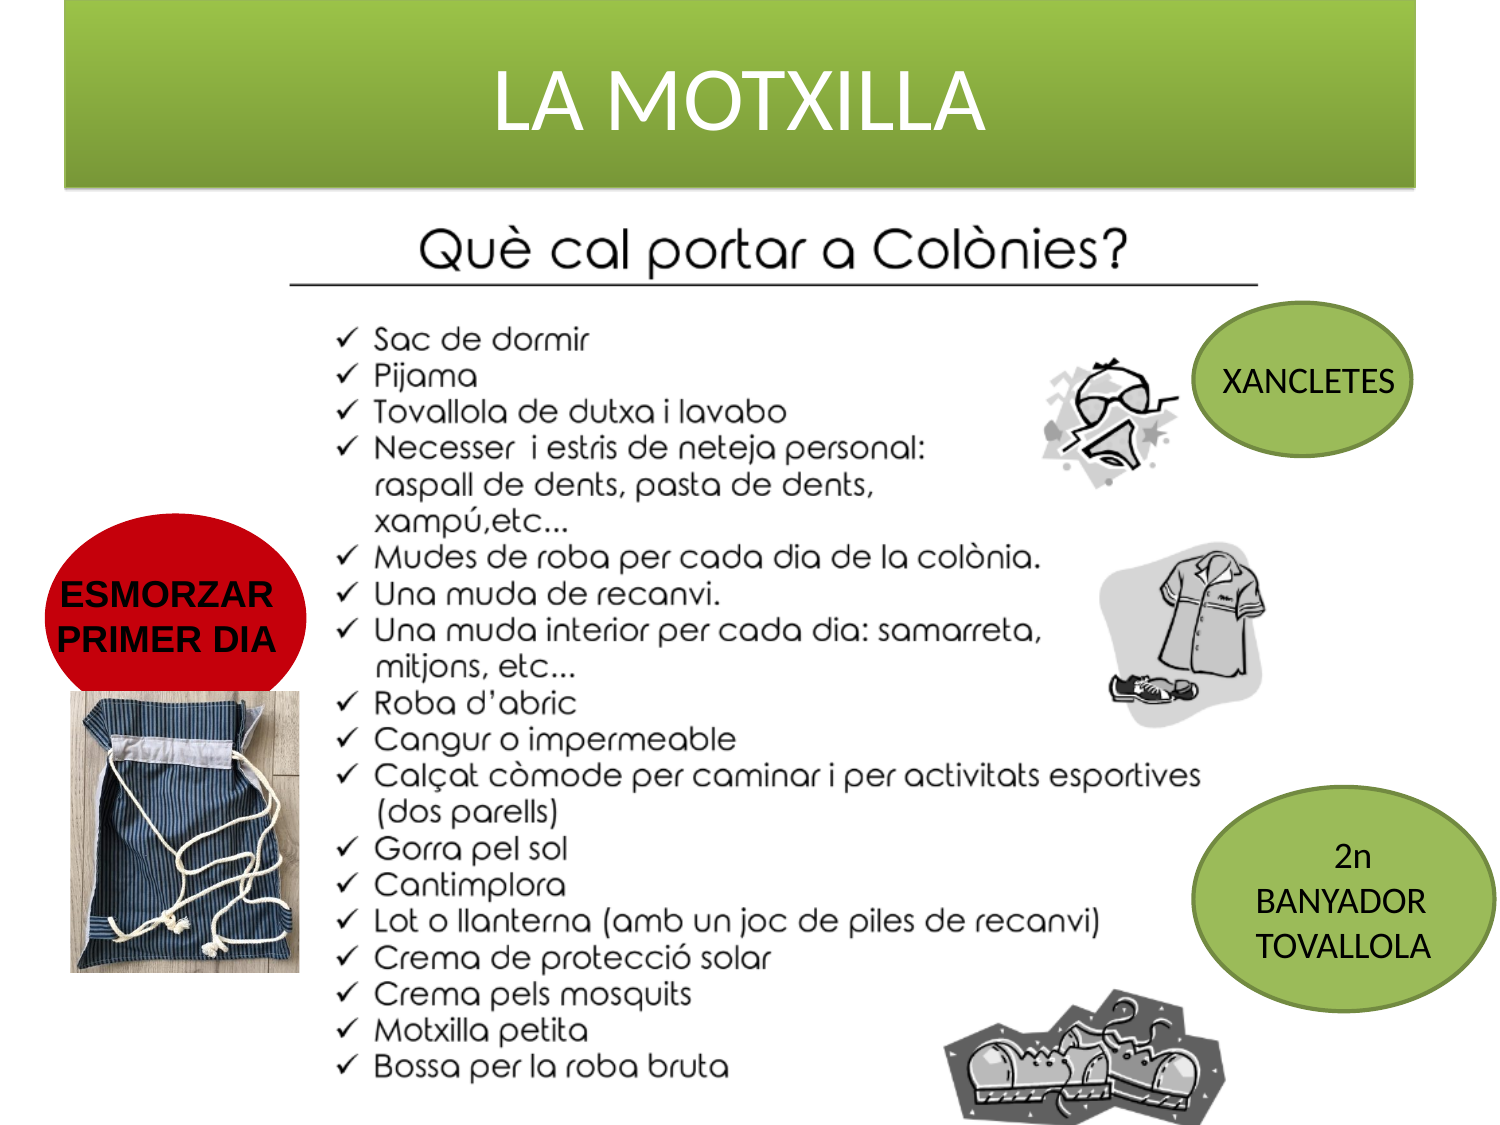

LA MOTXILLA
XANCLETES
ESMORZAR
PRIMER DIA
2n
BANYADOR
TOVALLOLA